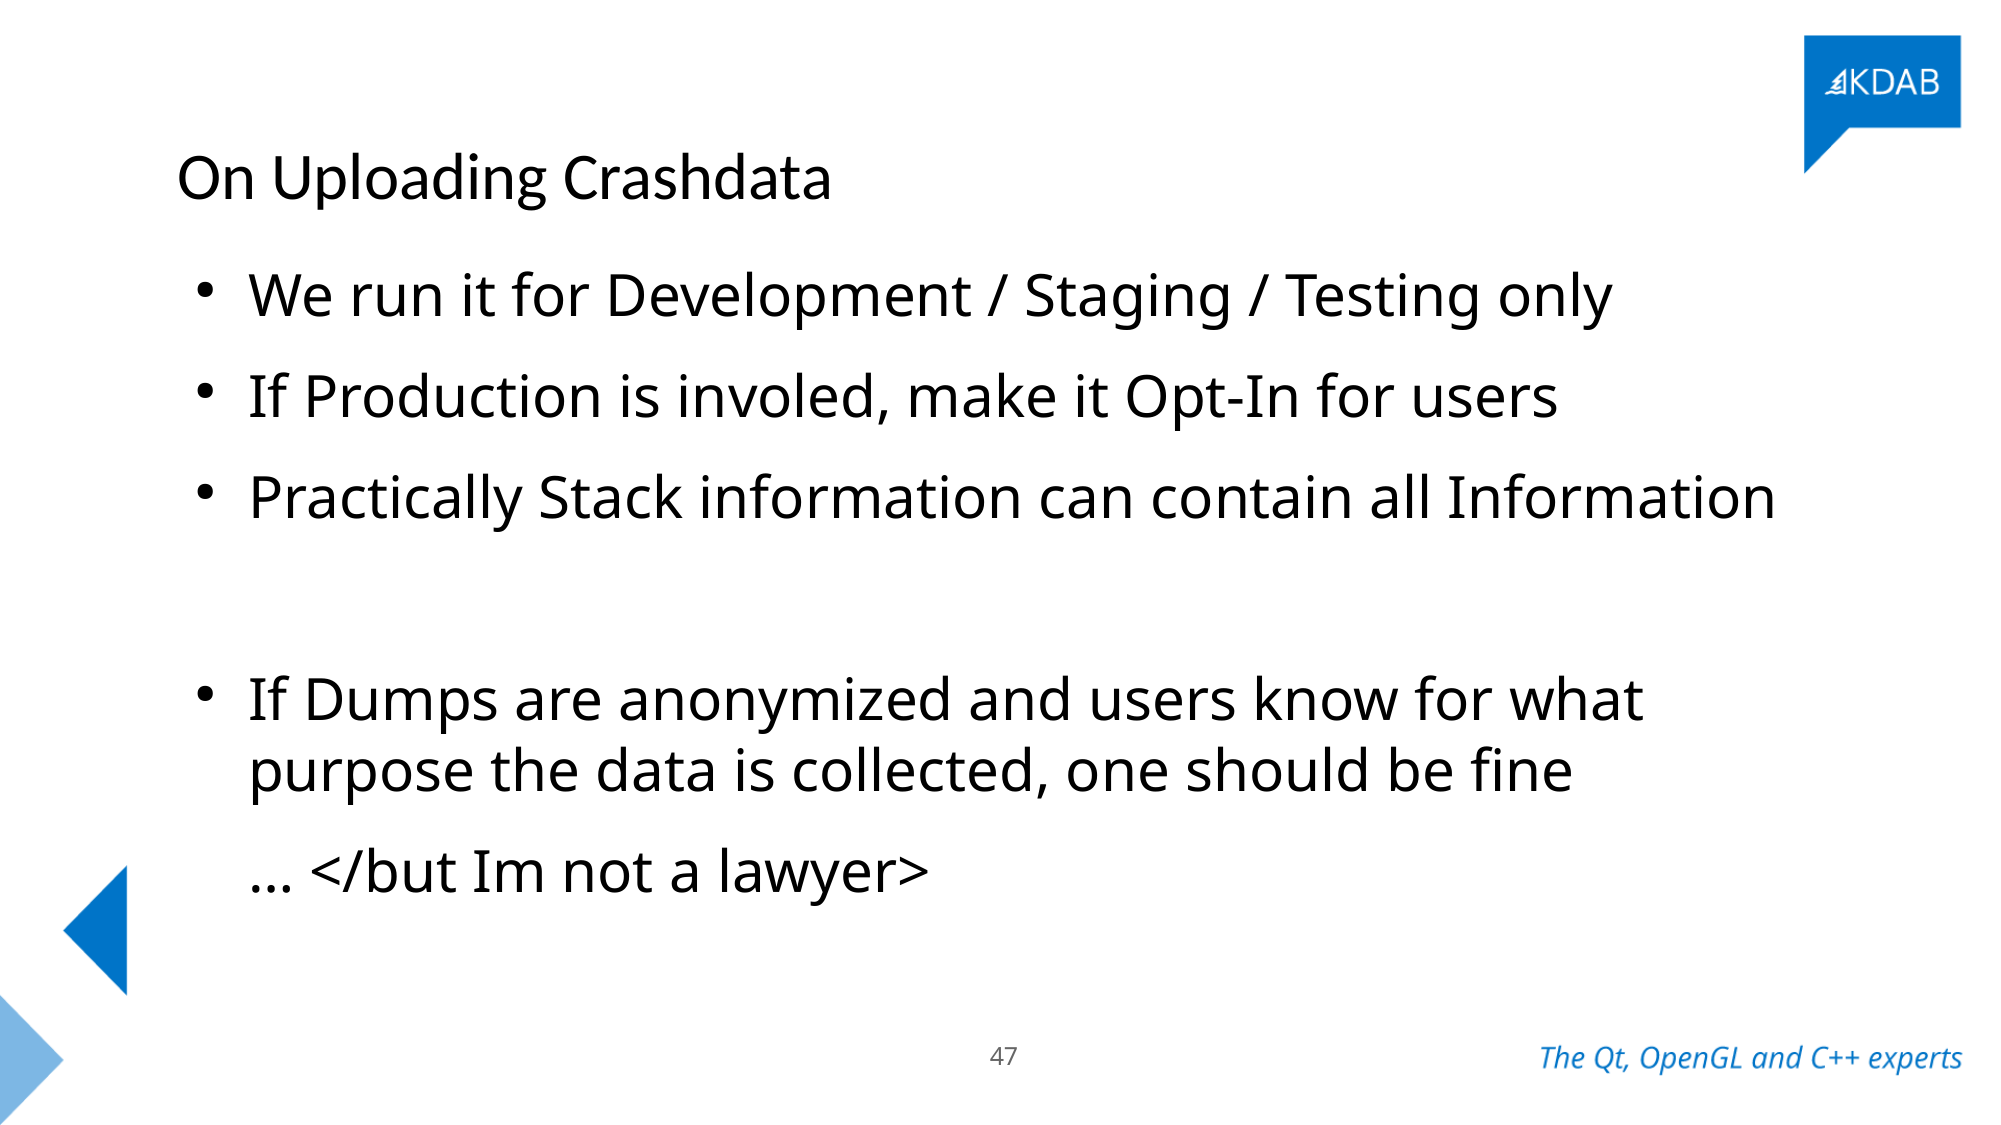

# On Uploading Crashdata
We run it for Development / Staging / Testing only
If Production is involed, make it Opt-In for users
Practically Stack information can contain all Information
If Dumps are anonymized and users know for what purpose the data is collected, one should be fine
… </but Im not a lawyer>